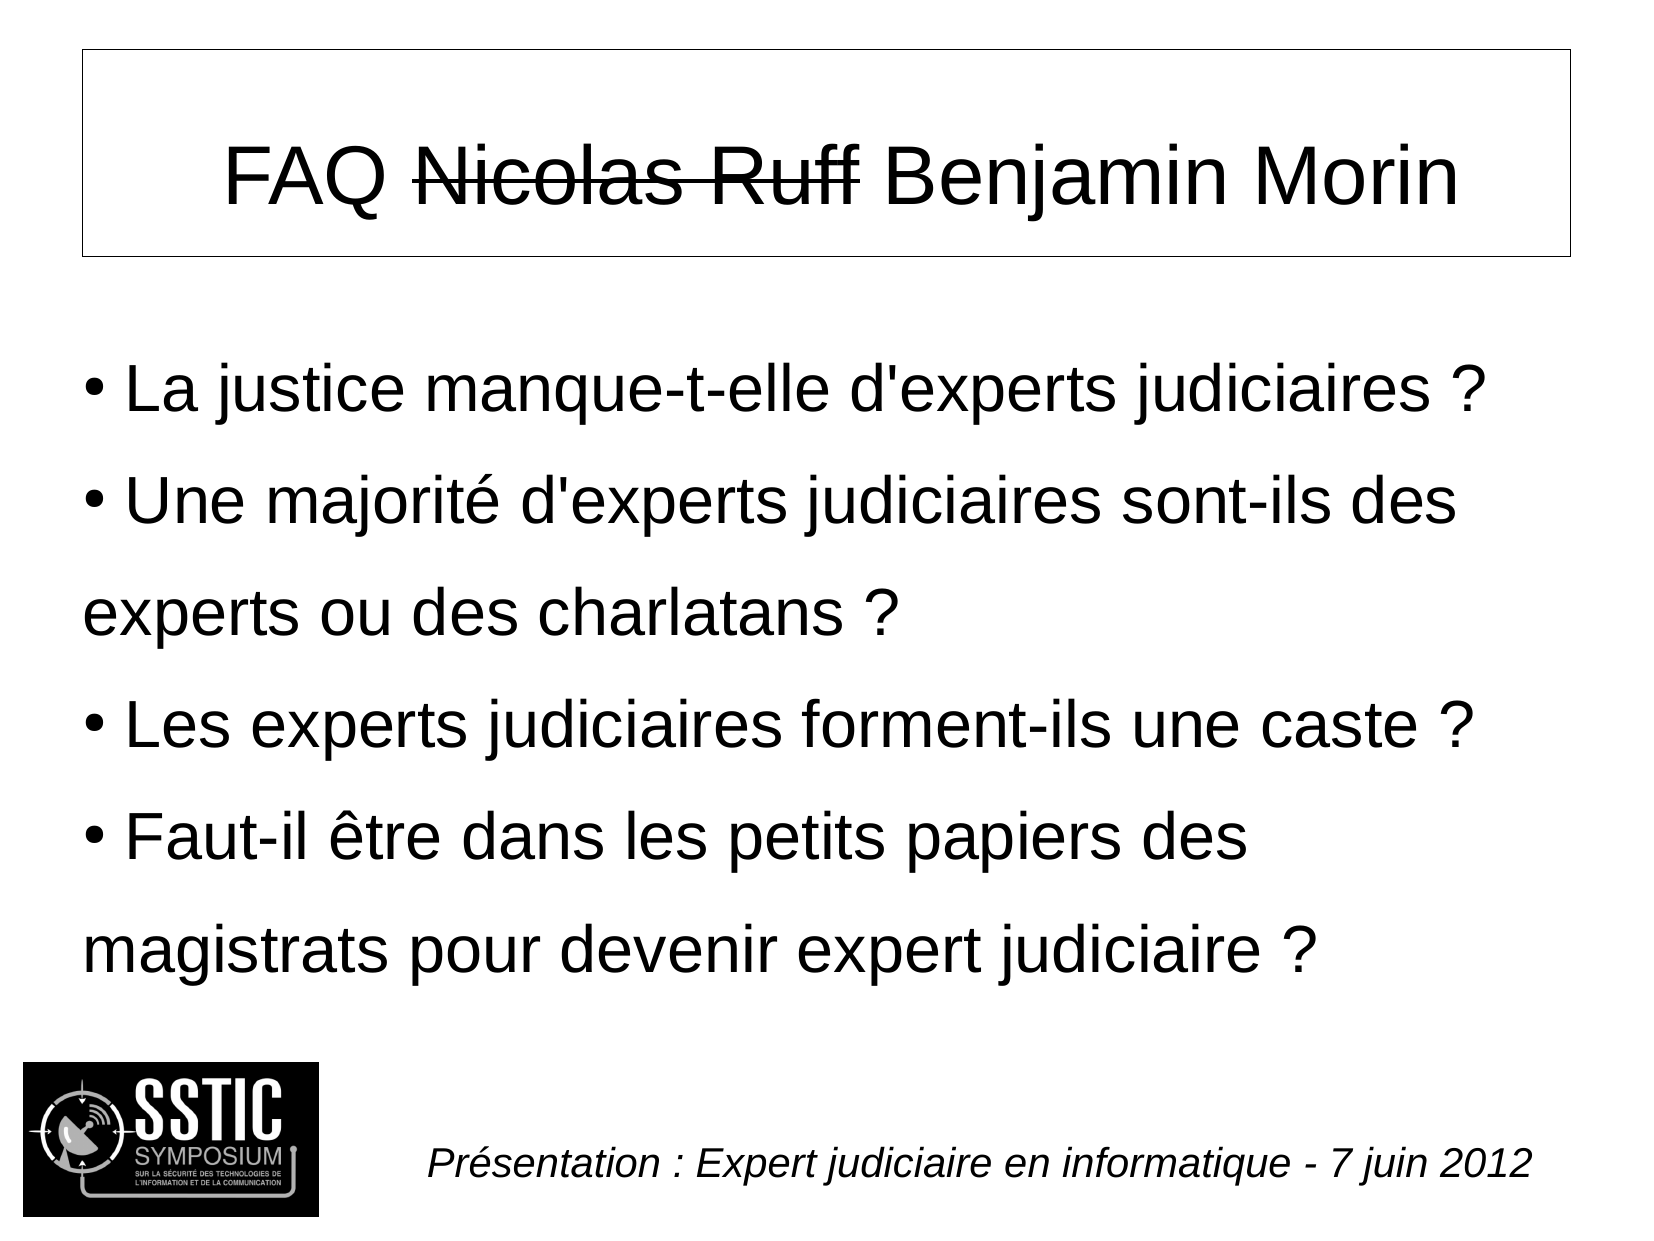

# FAQ Nicolas Ruff Benjamin Morin
 La justice manque-t-elle d'experts judiciaires ?
 Une majorité d'experts judiciaires sont-ils des experts ou des charlatans ?
 Les experts judiciaires forment-ils une caste ?
 Faut-il être dans les petits papiers des magistrats pour devenir expert judiciaire ?
Présentation : Expert judiciaire en informatique - 7 juin 2012